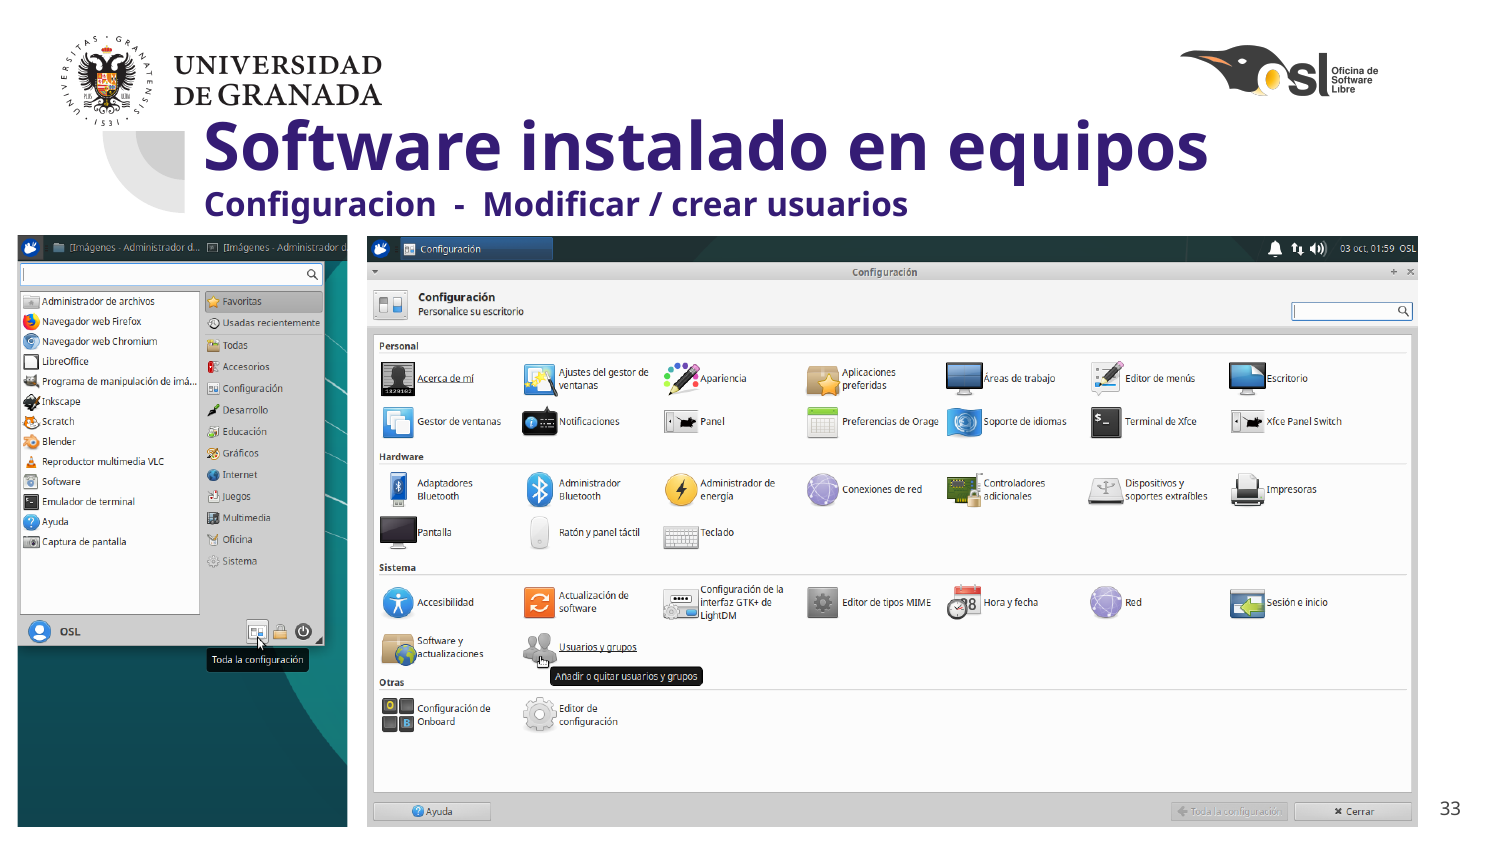

# Software instalado en equipos Configuracion - Modificar / crear usuarios